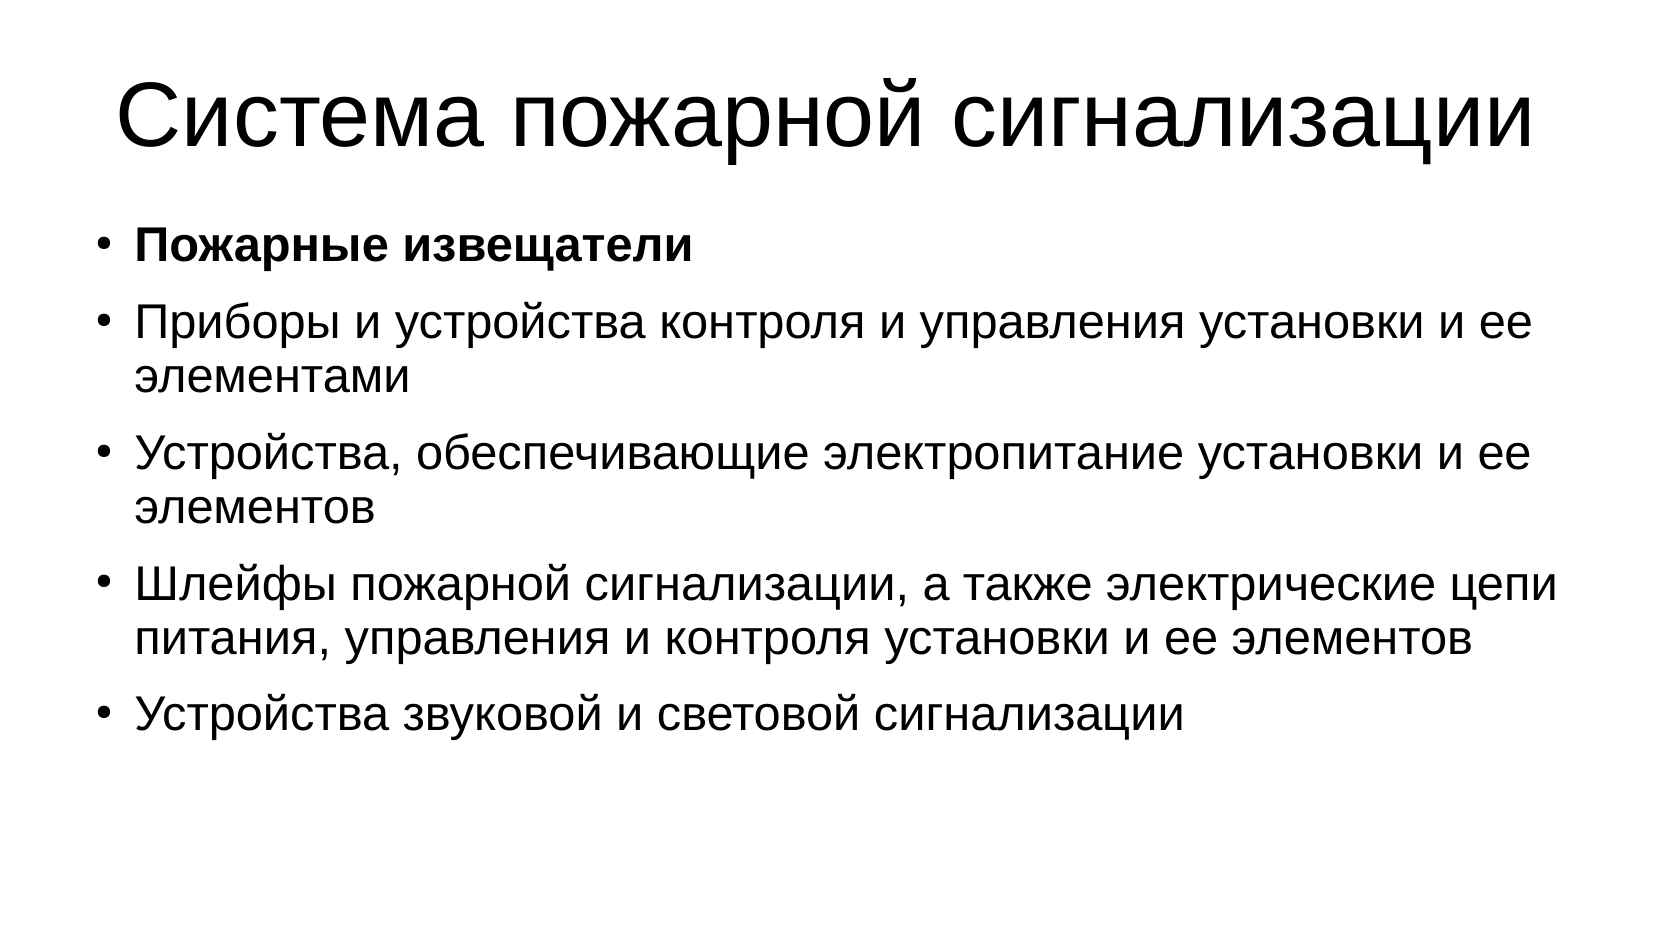

# Система пожарной сигнализации
Пожарные извещатели
Приборы и устройства контроля и управления установки и ее элементами
Устройства, обеспечивающие электропитание установки и ее элементов
Шлейфы пожарной сигнализации, а также электрические цепи питания, управления и контроля установки и ее элементов
Устройства звуковой и световой сигнализации